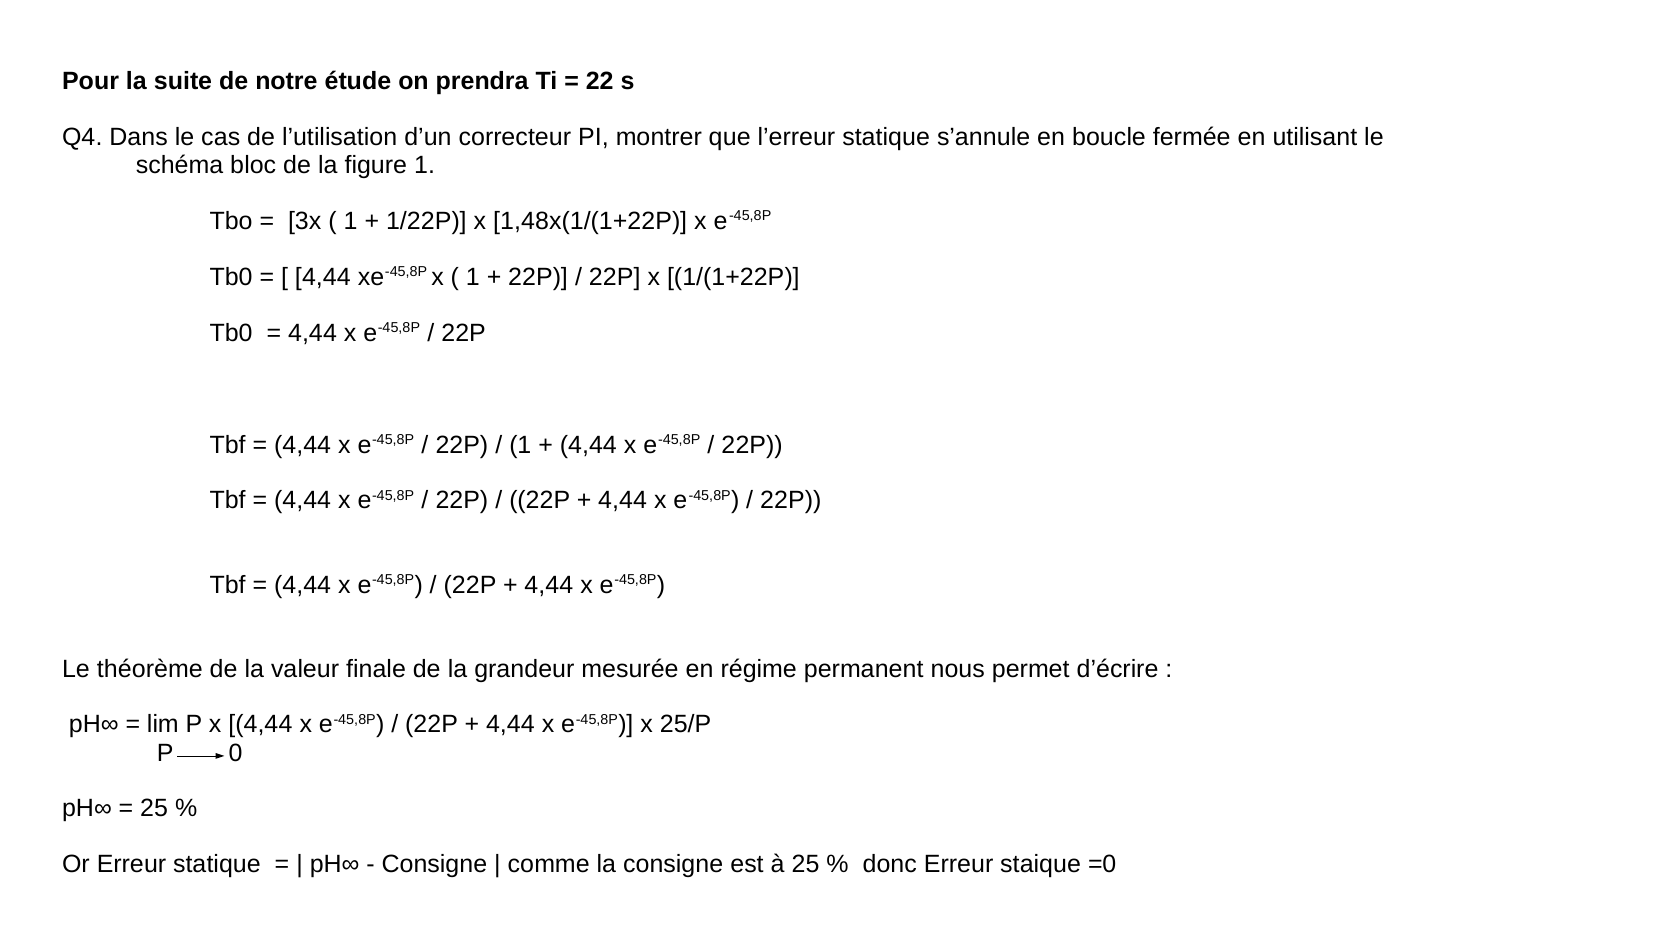

Pour la suite de notre étude on prendra Ti = 22 s
Q4. Dans le cas de l’utilisation d’un correcteur PI, montrer que l’erreur statique s’annule en boucle fermée en utilisant le 		schéma bloc de la figure 1.
		Tbo = [3x ( 1 + 1/22P)] x [1,48x(1/(1+22P)] x e-45,8P
		Tb0 = [ [4,44 xe-45,8P x ( 1 + 22P)] / 22P] x [(1/(1+22P)]
		Tb0 = 4,44 x e-45,8P / 22P
		Tbf = (4,44 x e-45,8P / 22P) / (1 + (4,44 x e-45,8P / 22P))
		Tbf = (4,44 x e-45,8P / 22P) / ((22P + 4,44 x e-45,8P) / 22P))
		Tbf = (4,44 x e-45,8P) / (22P + 4,44 x e-45,8P)
Le théorème de la valeur finale de la grandeur mesurée en régime permanent nous permet d’écrire :
 pH∞ = lim P x [(4,44 x e-45,8P) / (22P + 4,44 x e-45,8P)] x 25/P
	 P 0
pH∞ = 25 %
Or Erreur statique = | pH∞ - Consigne | comme la consigne est à 25 % donc Erreur staique =0